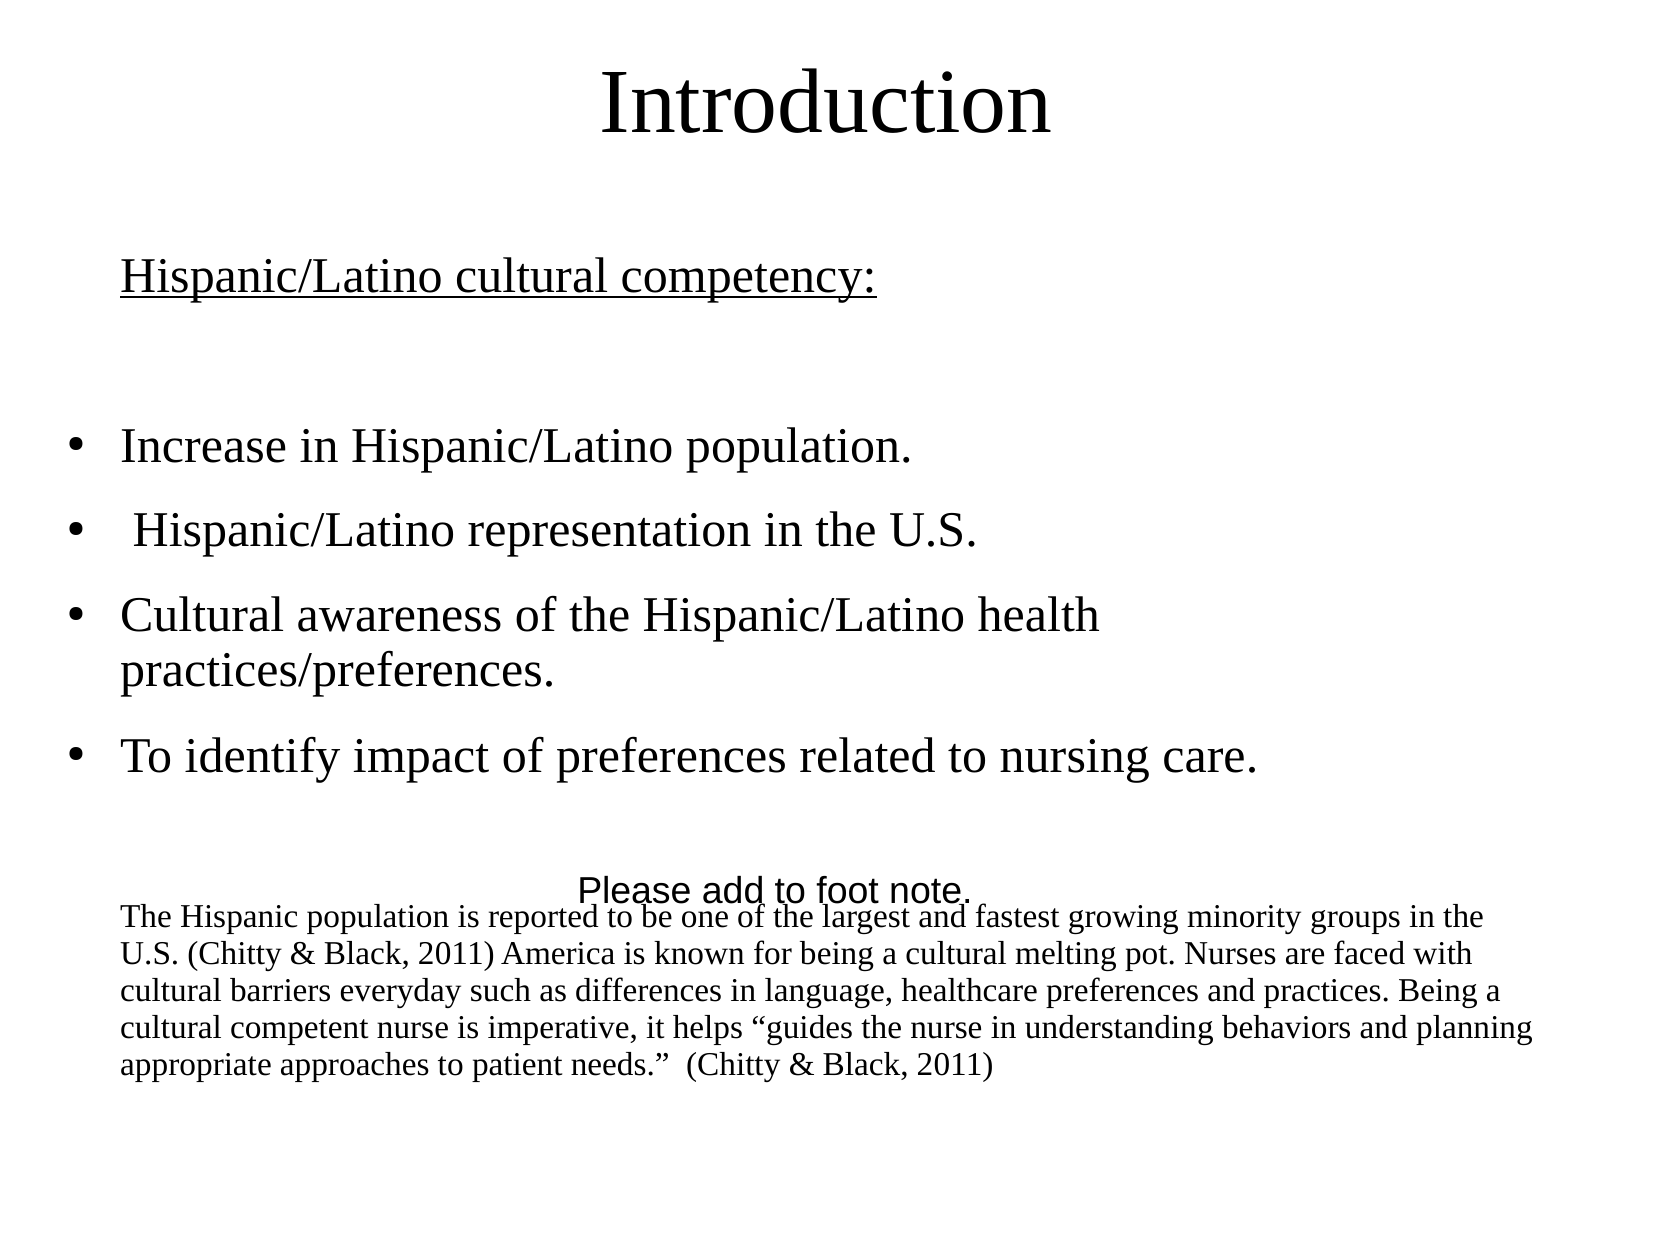

# Introduction
Hispanic/Latino cultural competency:
Increase in Hispanic/Latino population.
 Hispanic/Latino representation in the U.S.
Cultural awareness of the Hispanic/Latino health practices/preferences.
To identify impact of preferences related to nursing care.
The Hispanic population is reported to be one of the largest and fastest growing minority groups in the U.S. (Chitty & Black, 2011) America is known for being a cultural melting pot. Nurses are faced with cultural barriers everyday such as differences in language, healthcare preferences and practices. Being a cultural competent nurse is imperative, it helps “guides the nurse in understanding behaviors and planning appropriate approaches to patient needs.” (Chitty & Black, 2011)
Please add to foot note.